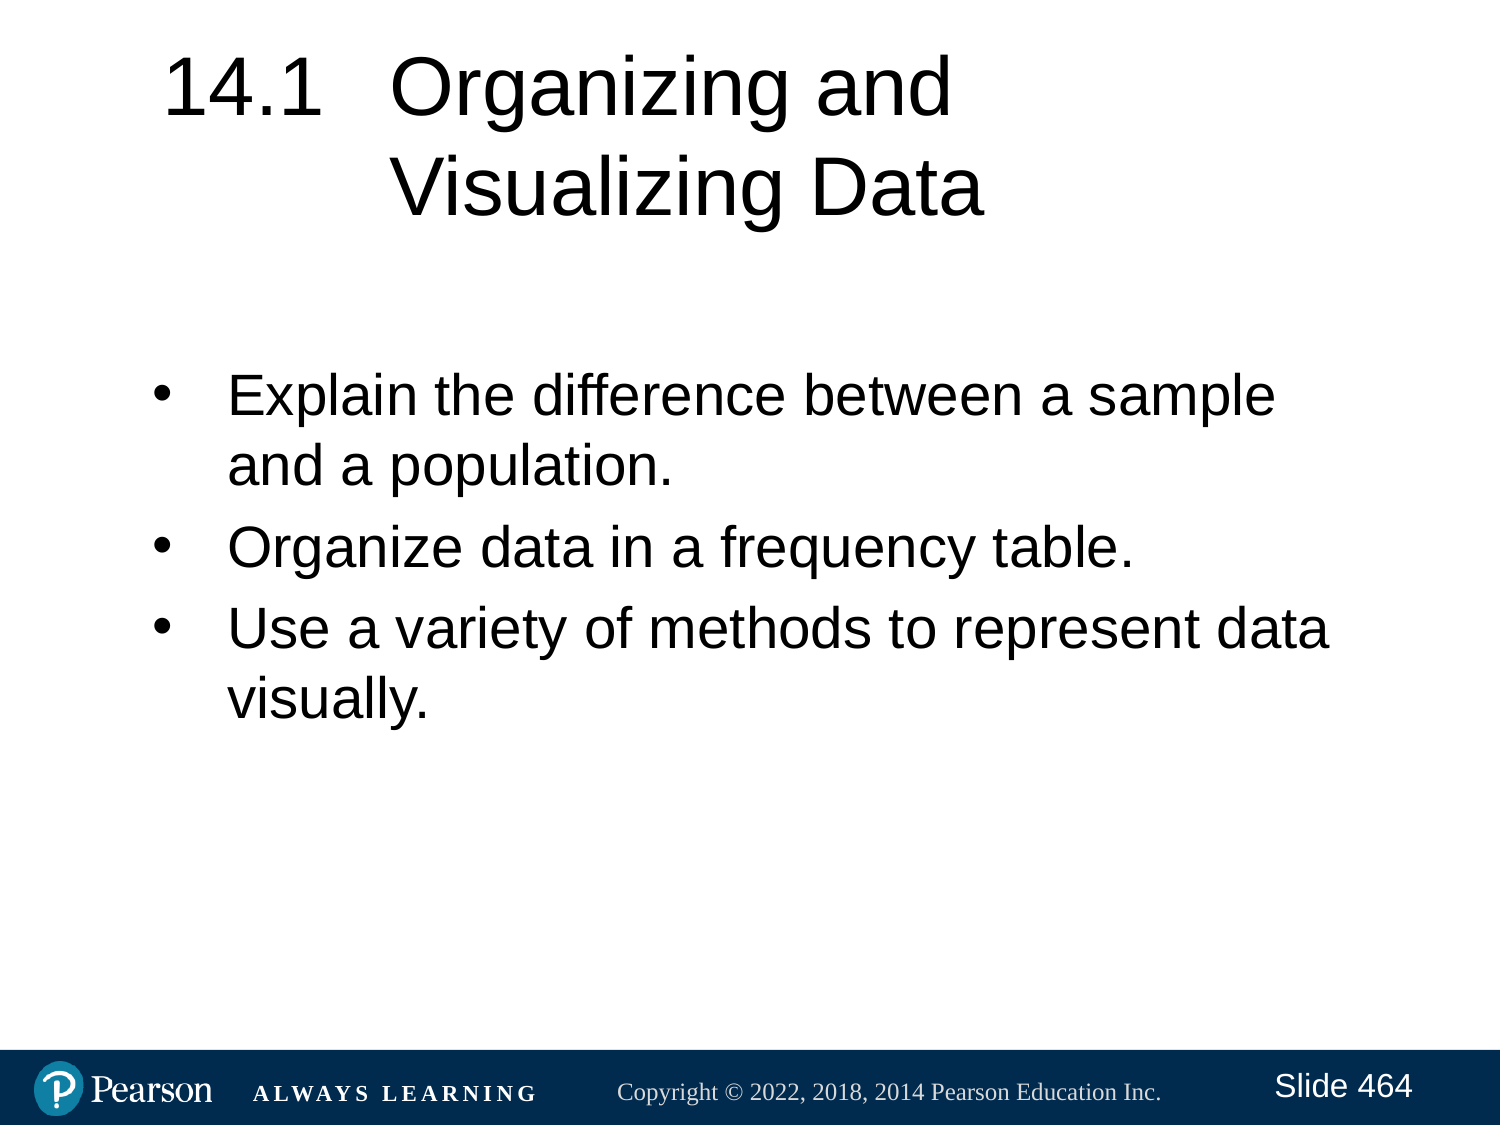

14.1
# Organizing and Visualizing Data
Explain the difference between a sample and a population.
Organize data in a frequency table.
Use a variety of methods to represent data visually.